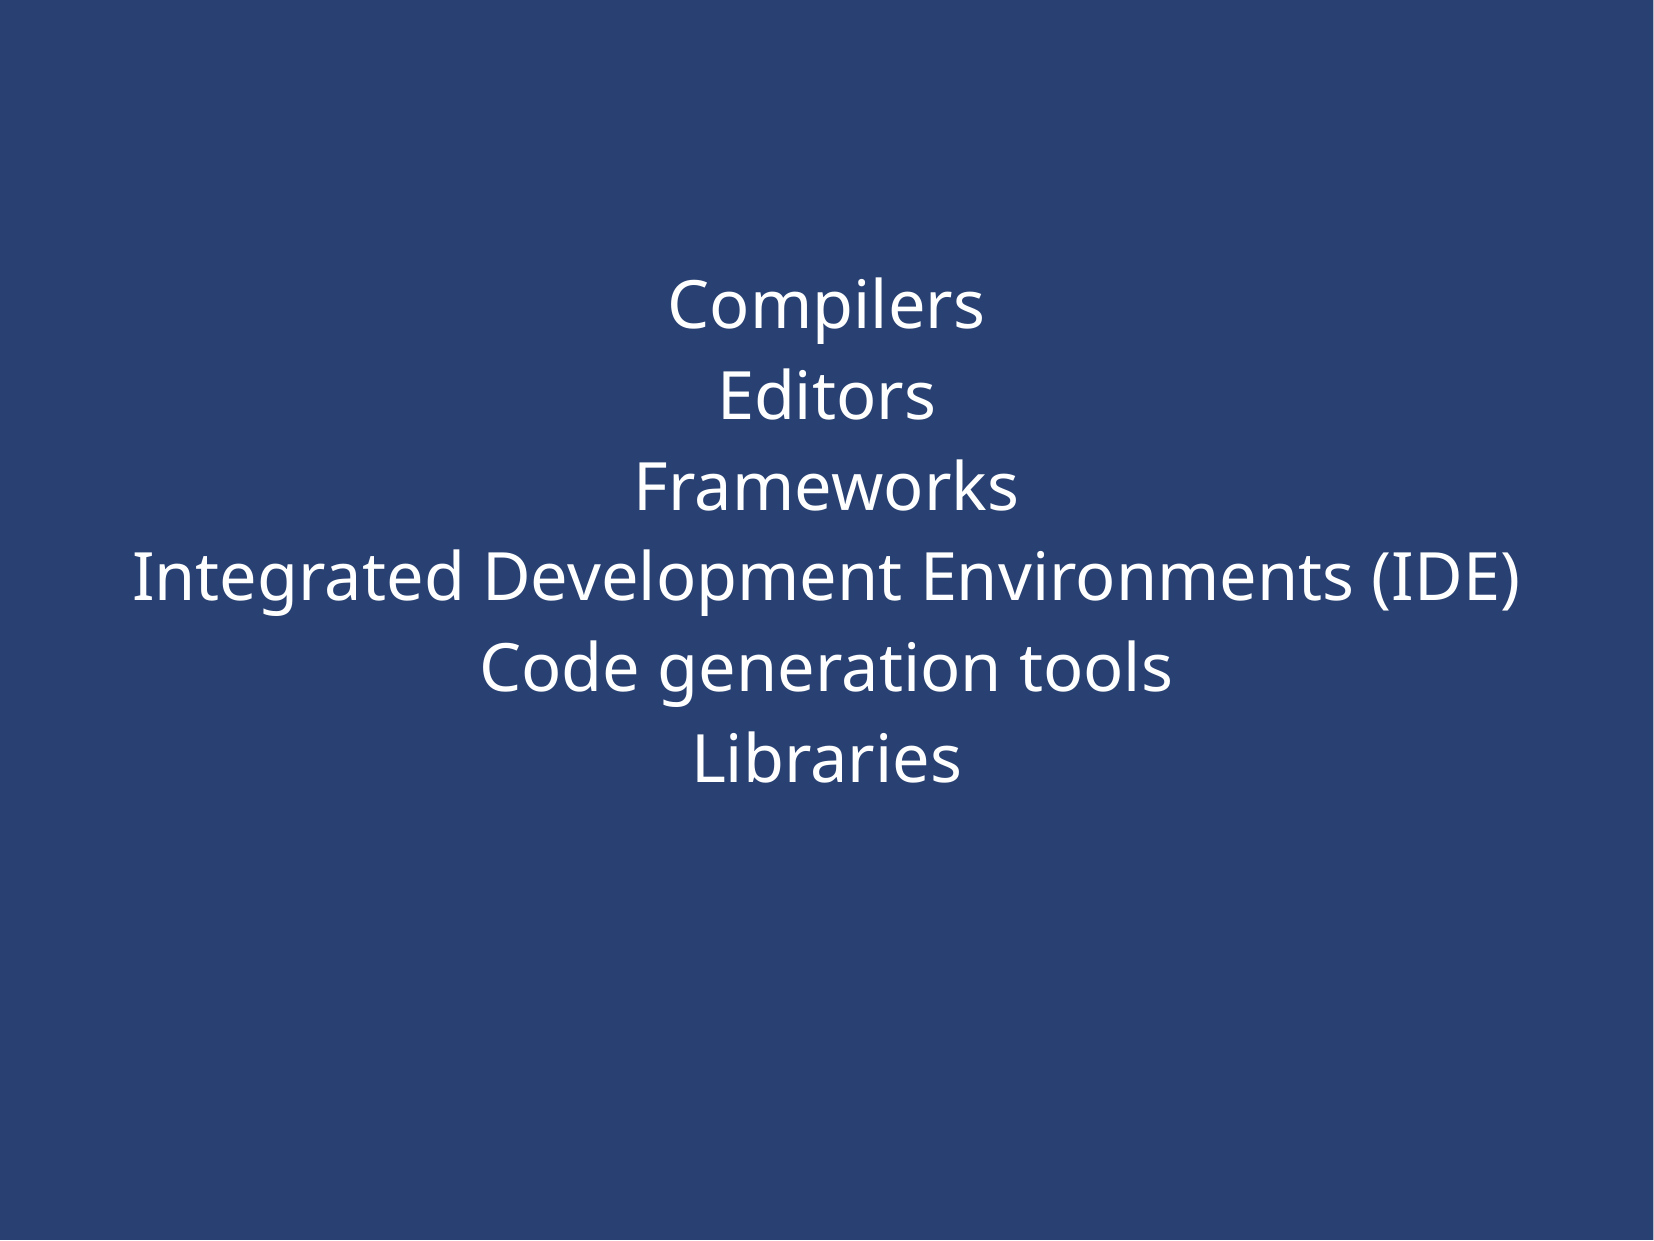

# Compilers
Editors
Frameworks
Integrated Development Environments (IDE)
Code generation tools
Libraries